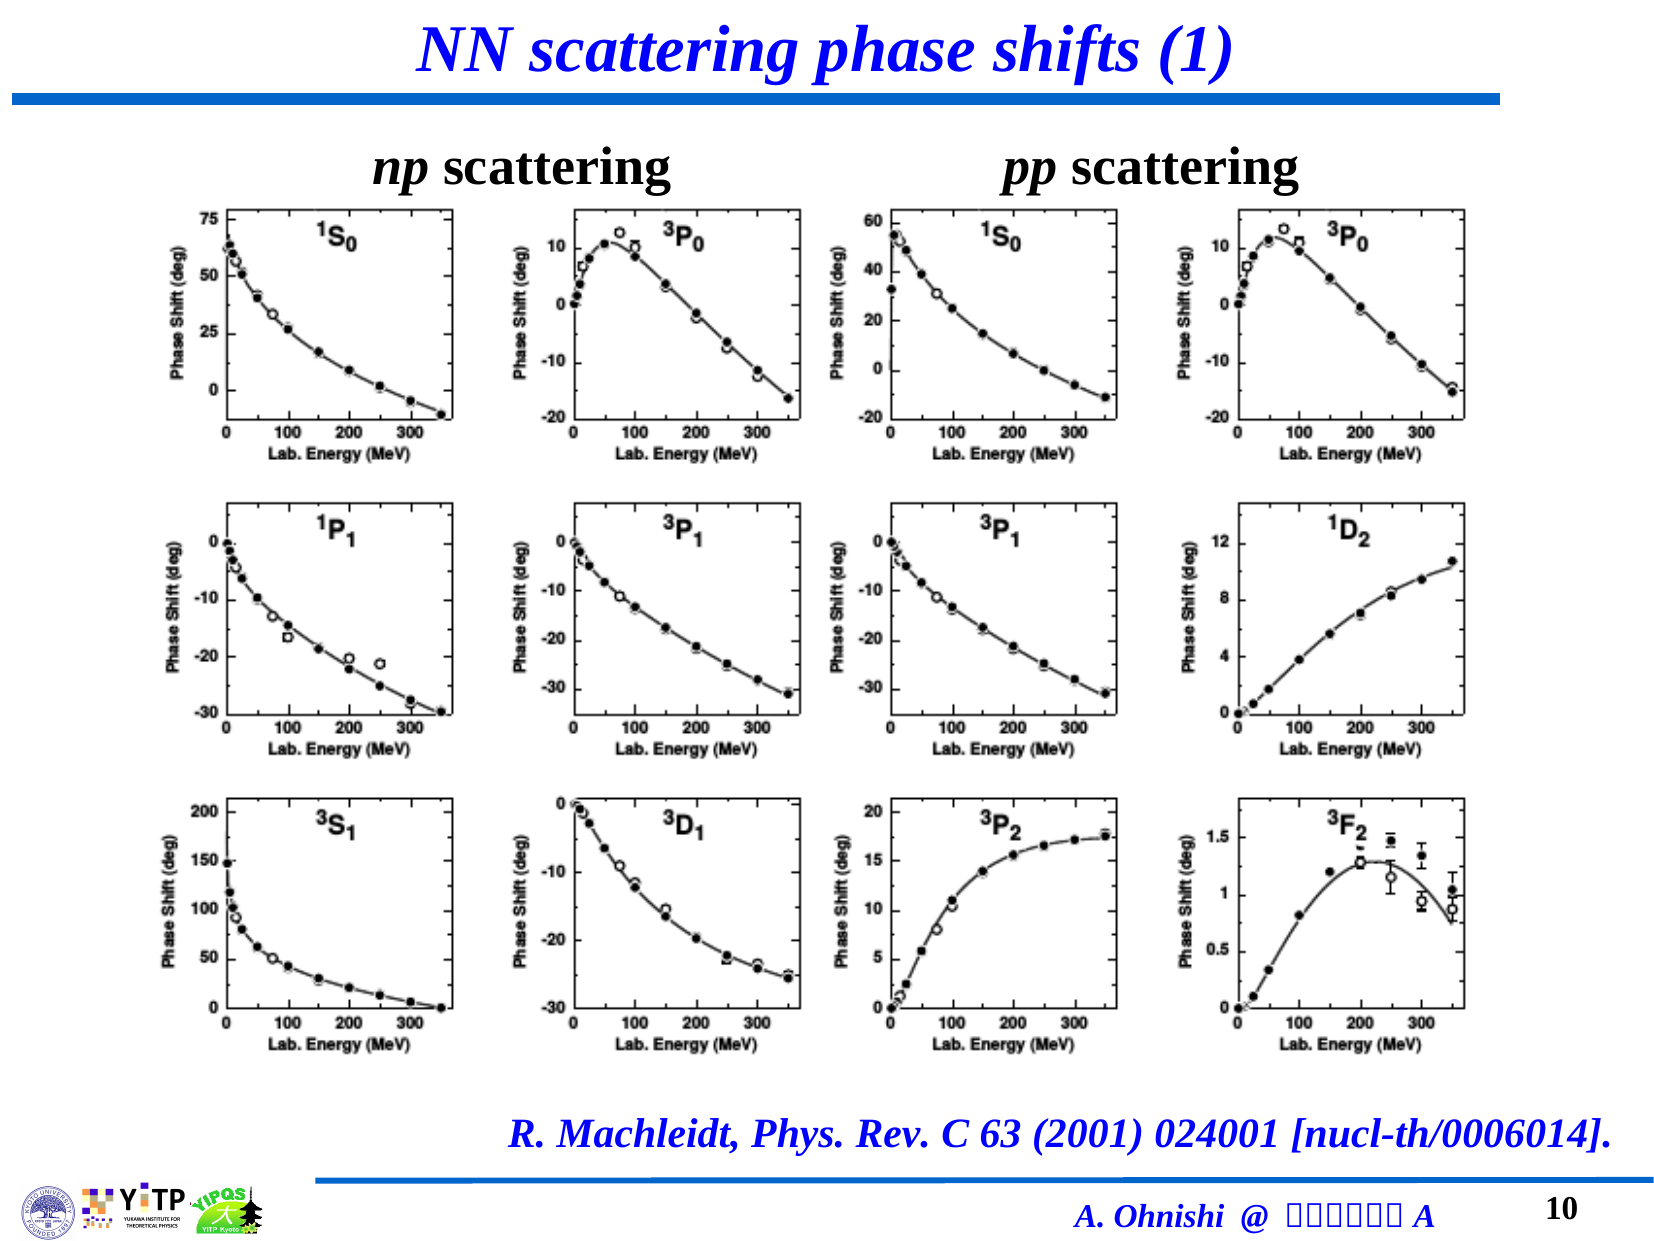

# NN scattering phase shifts (1)
np scattering
pp scattering
R. Machleidt, Phys. Rev. C 63 (2001) 024001 [nucl-th/0006014].